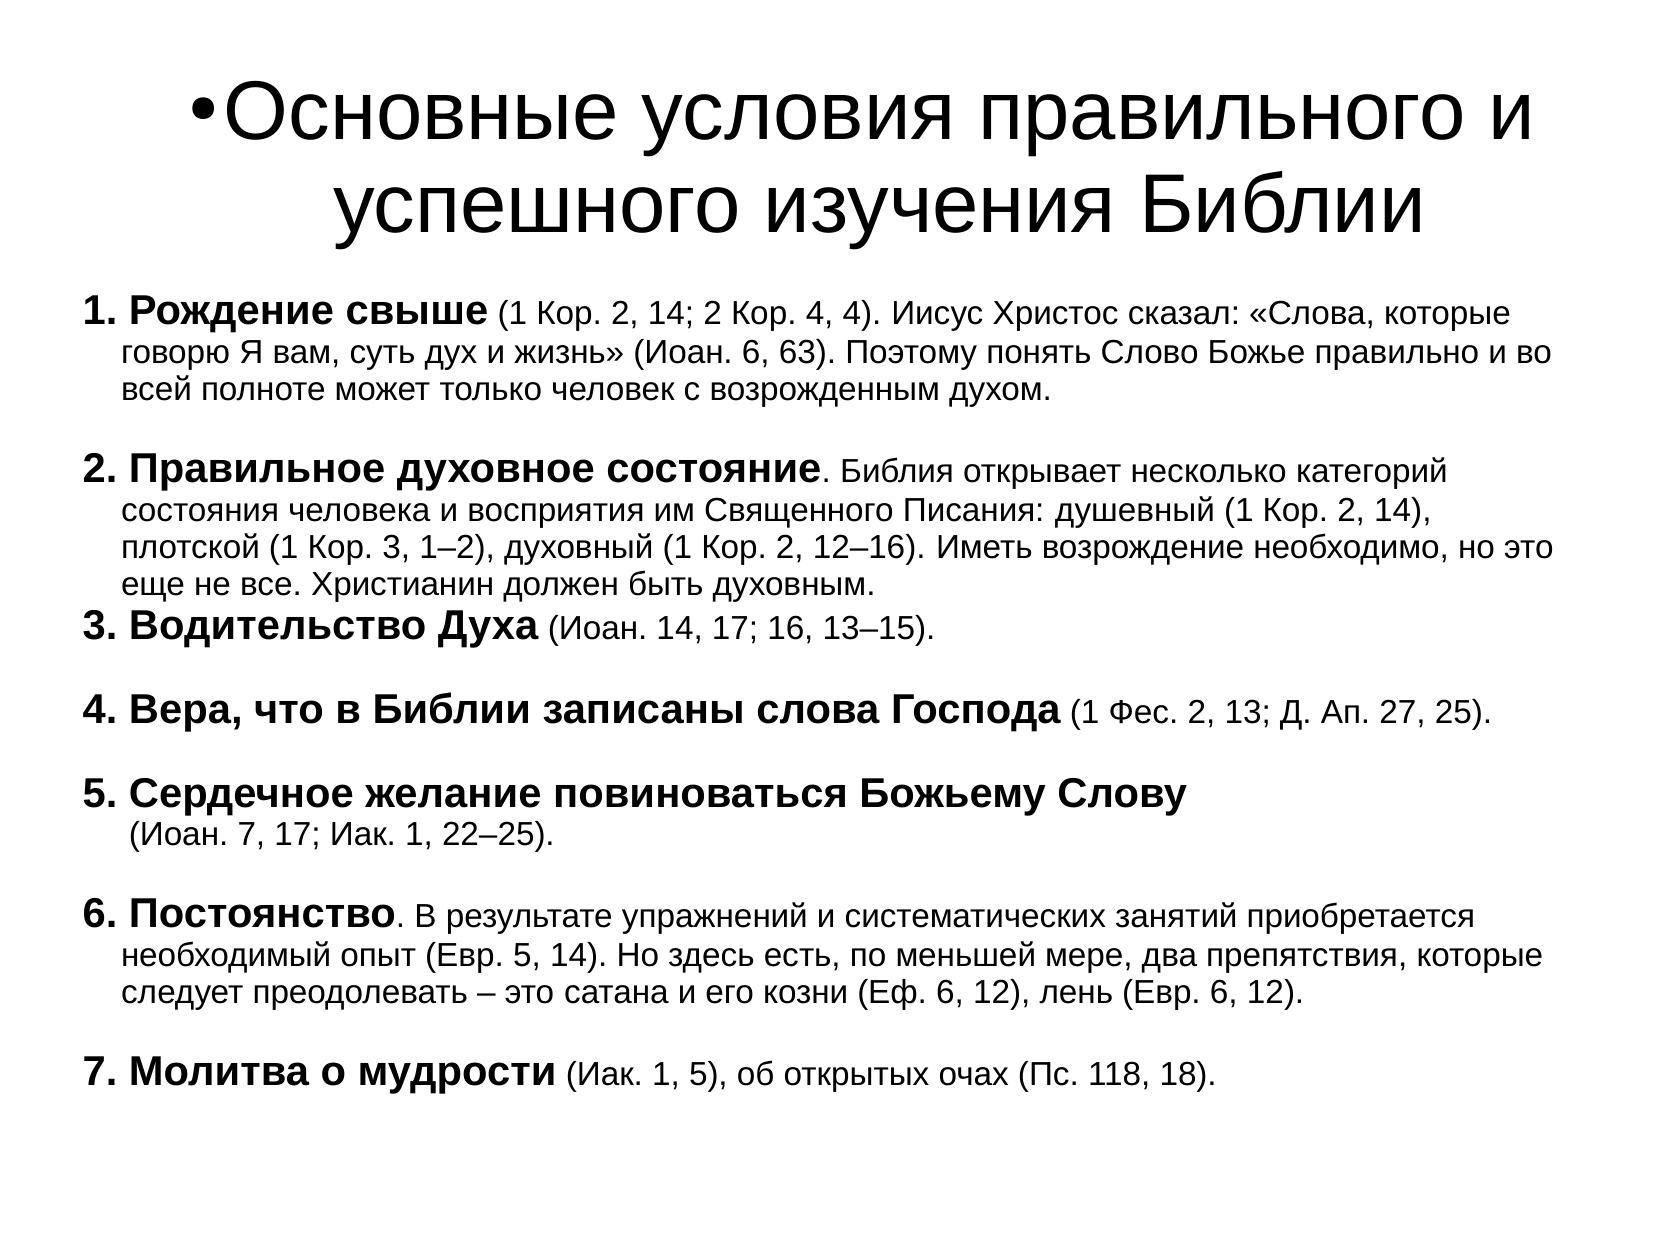

# Основные условия правильного и успешного изучения Библии
1. Рождение свыше (1 Кор. 2, 14; 2 Кор. 4, 4). Иисус Христос сказал: «Слова, которые говорю Я вам, суть дух и жизнь» (Иоан. 6, 63). Поэтому понять Слово Божье правильно и во всей полноте может только человек с возрожденным духом.
2. Правильное духовное состояние. Библия открывает несколько категорий состояния человека и восприятия им Священного Писания: душевный (1 Кор. 2, 14), плотской (1 Кор. 3, 1–2), духовный (1 Кор. 2, 12–16). Иметь возрождение необходимо, но это еще не все. Христианин должен быть духовным.
3. Водительство Духа (Иоан. 14, 17; 16, 13–15).
4. Вера, что в Библии записаны слова Господа (1 Фес. 2, 13; Д. Ап. 27, 25).
5. Сердечное желание повиноваться Божьему Слову
 (Иоан. 7, 17; Иак. 1, 22–25).
6. Постоянство. В результате упражнений и систематических занятий приобретается необходимый опыт (Евр. 5, 14). Но здесь есть, по меньшей мере, два препятствия, которые следует преодолевать – это сатана и его козни (Еф. 6, 12), лень (Евр. 6, 12).
7. Молитва о мудрости (Иак. 1, 5), об открытых очах (Пс. 118, 18).